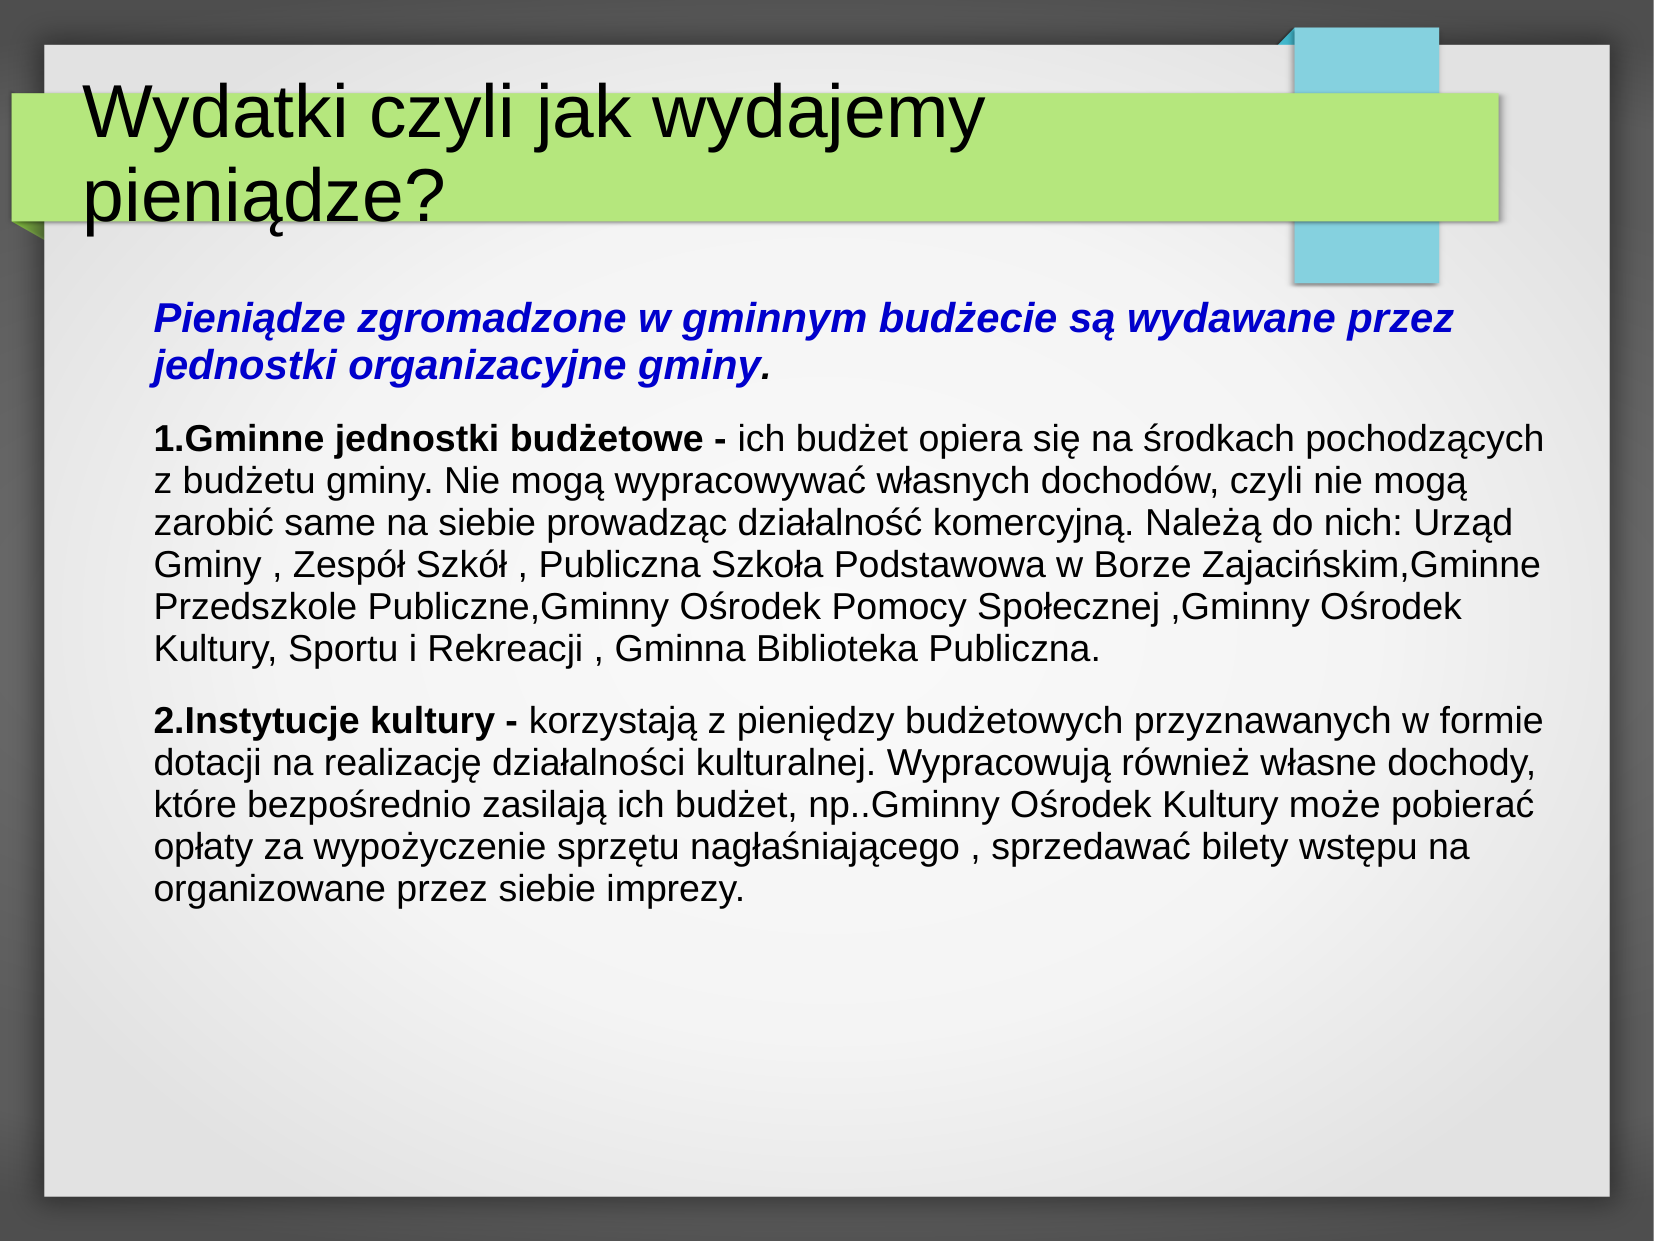

# Wydatki czyli jak wydajemy pieniądze?
Pieniądze zgromadzone w gminnym budżecie są wydawane przez jednostki organizacyjne gminy.
1.Gminne jednostki budżetowe - ich budżet opiera się na środkach pochodzących z budżetu gminy. Nie mogą wypracowywać własnych dochodów, czyli nie mogą zarobić same na siebie prowadząc działalność komercyjną. Należą do nich: Urząd Gminy , Zespół Szkół , Publiczna Szkoła Podstawowa w Borze Zajacińskim,Gminne Przedszkole Publiczne,Gminny Ośrodek Pomocy Społecznej ,Gminny Ośrodek Kultury, Sportu i Rekreacji , Gminna Biblioteka Publiczna.
2.Instytucje kultury - korzystają z pieniędzy budżetowych przyznawanych w formie dotacji na realizację działalności kulturalnej. Wypracowują również własne dochody, które bezpośrednio zasilają ich budżet, np..Gminny Ośrodek Kultury może pobierać opłaty za wypożyczenie sprzętu nagłaśniającego , sprzedawać bilety wstępu na organizowane przez siebie imprezy.